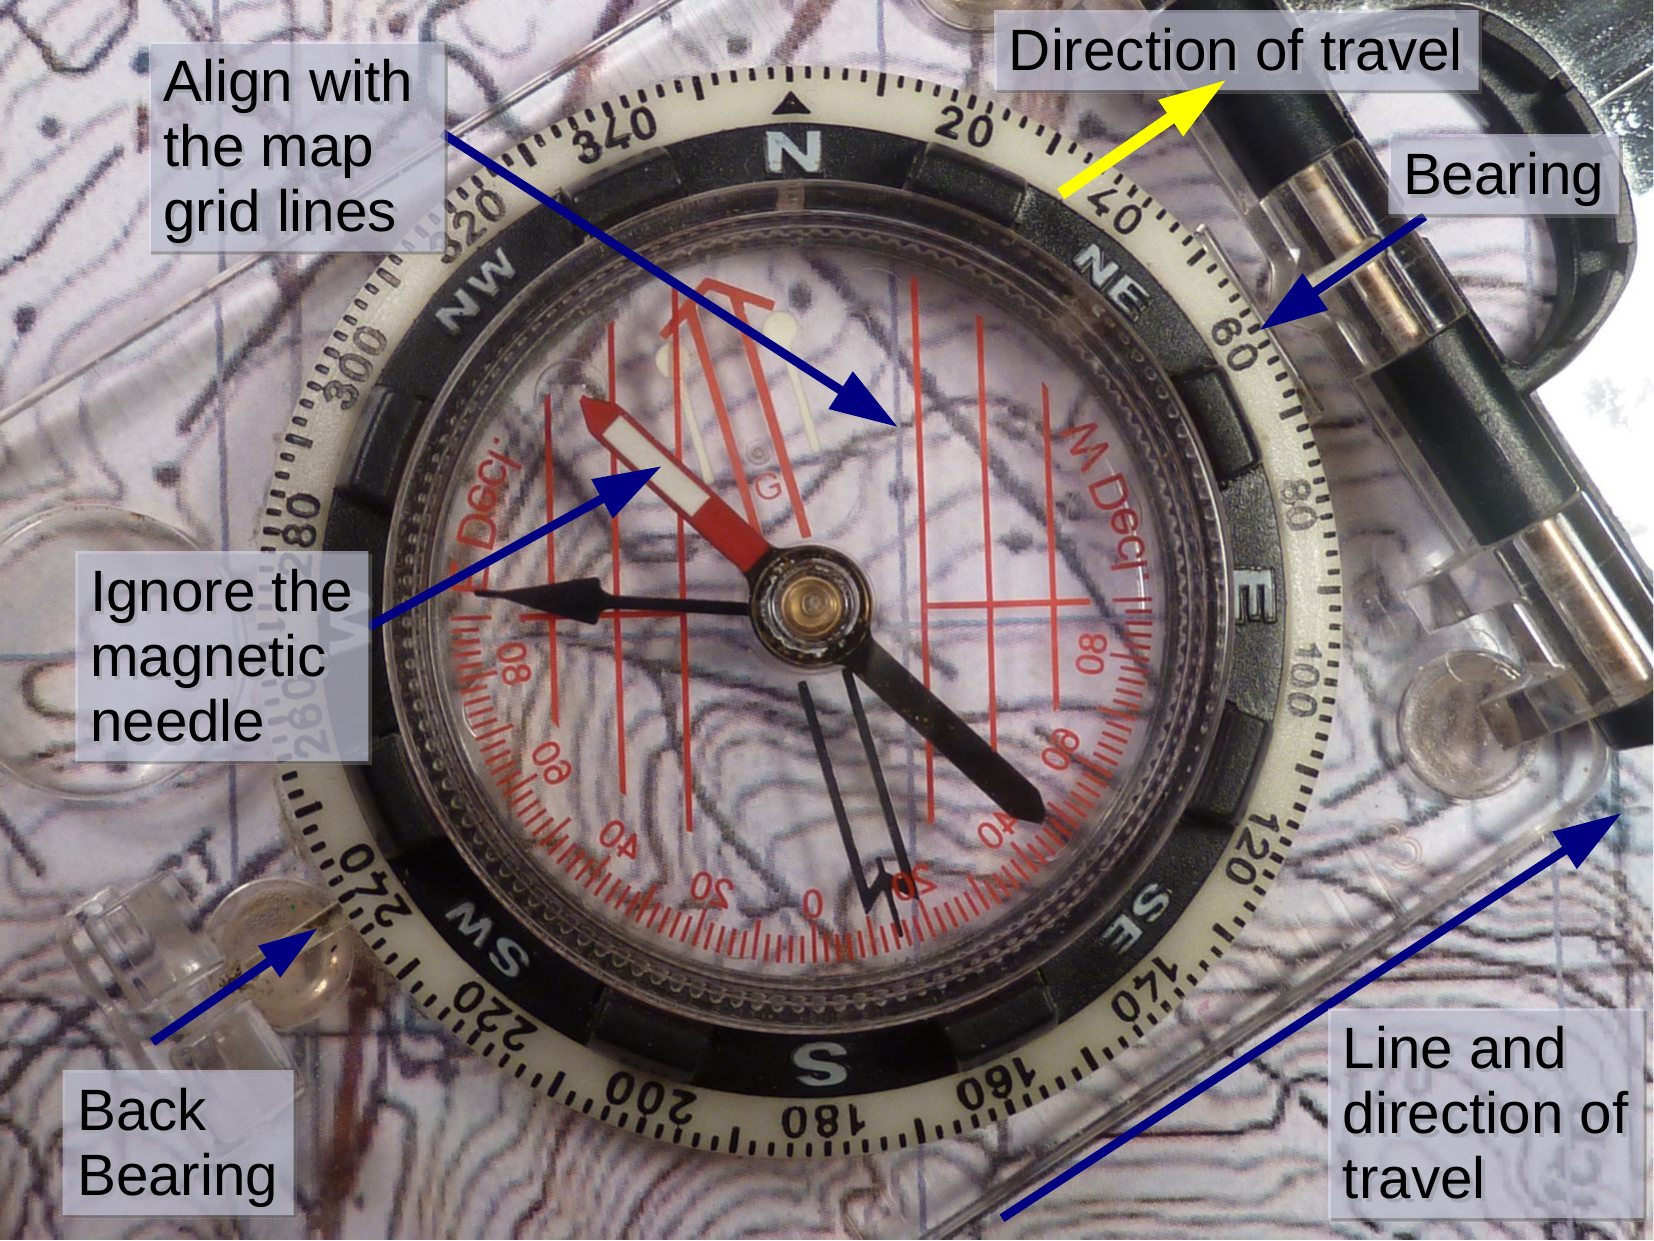

Direction of travel
Align with
the map
grid lines
Bearing
Ignore the
magnetic
needle
Line and
direction of
travel
Back
Bearing